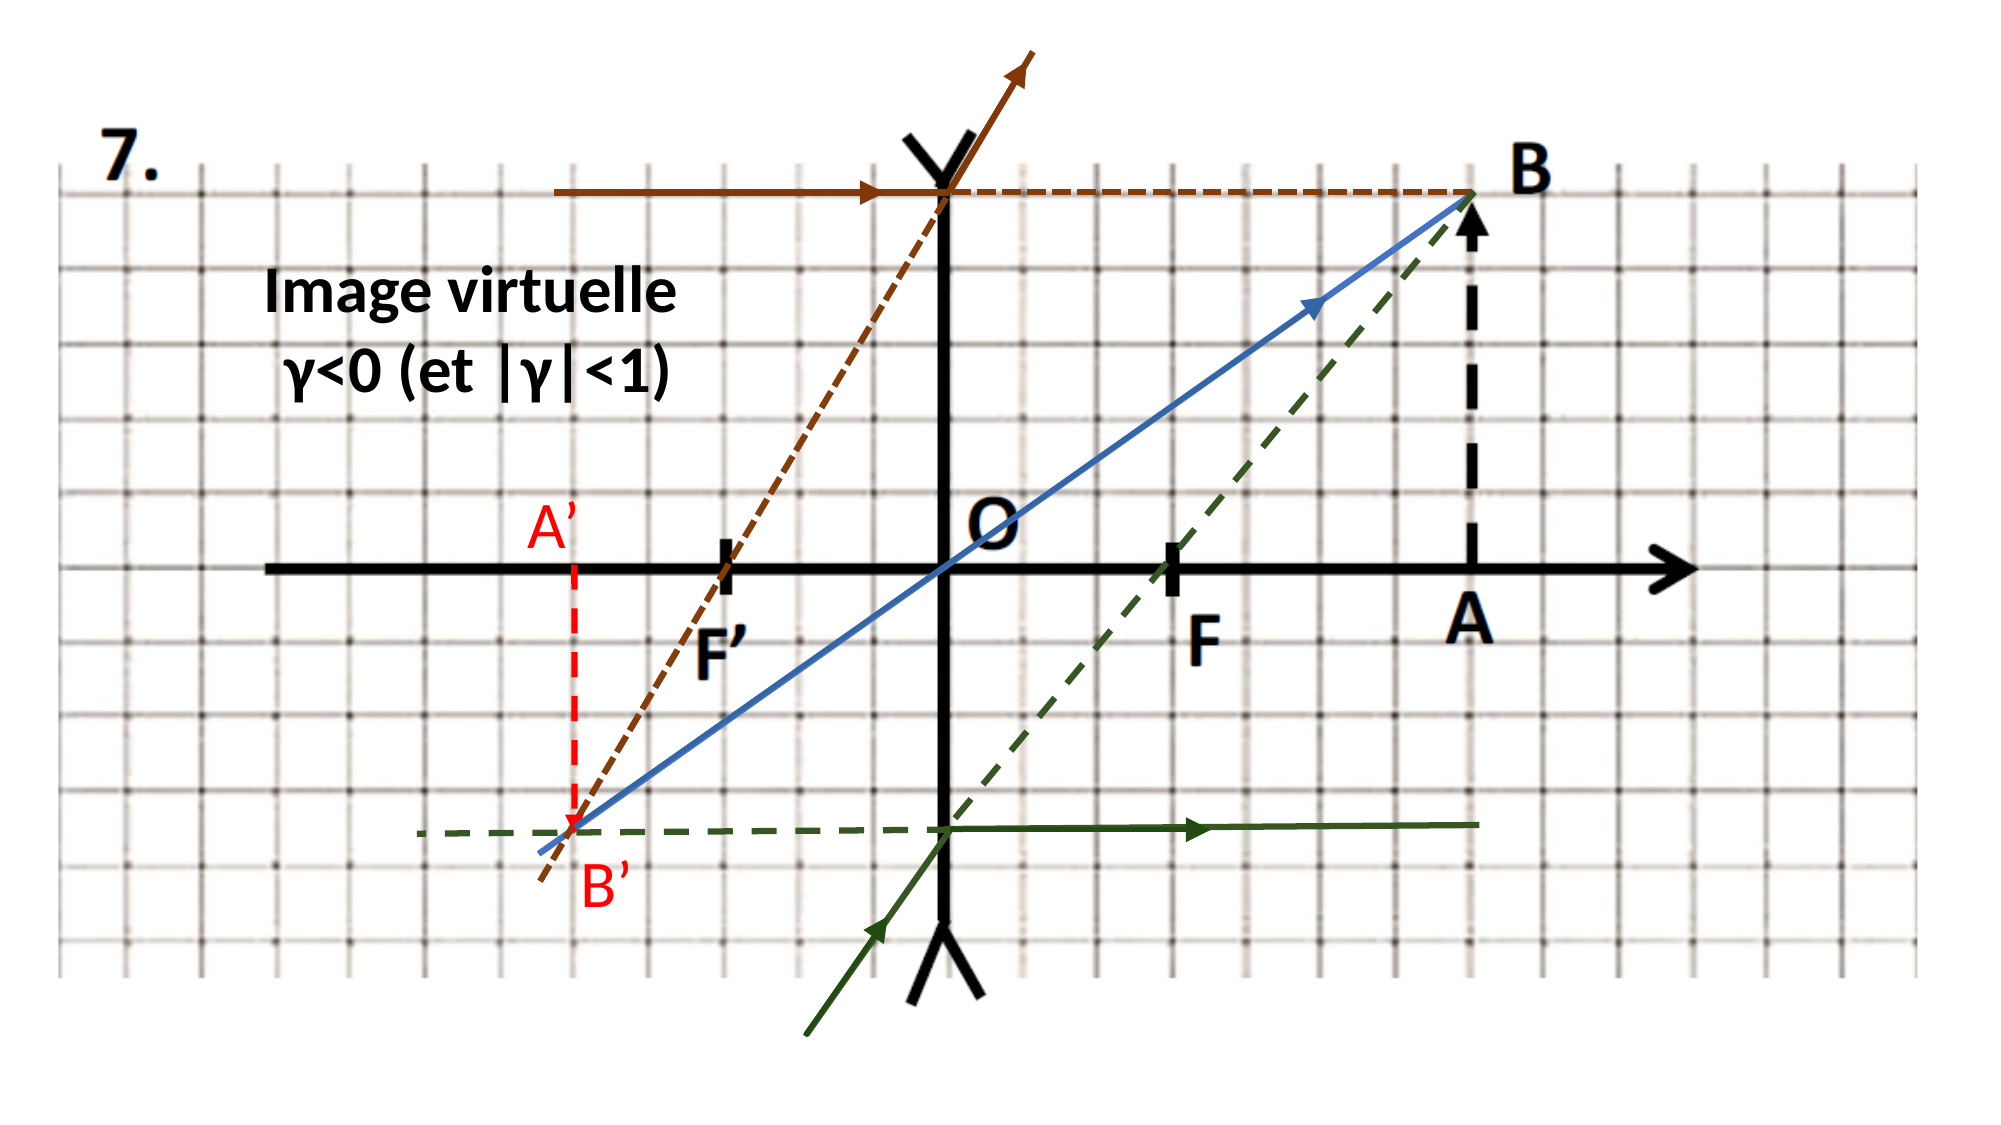

Image virtuelle
γ<0 (et |γ|<1)
A’
B’